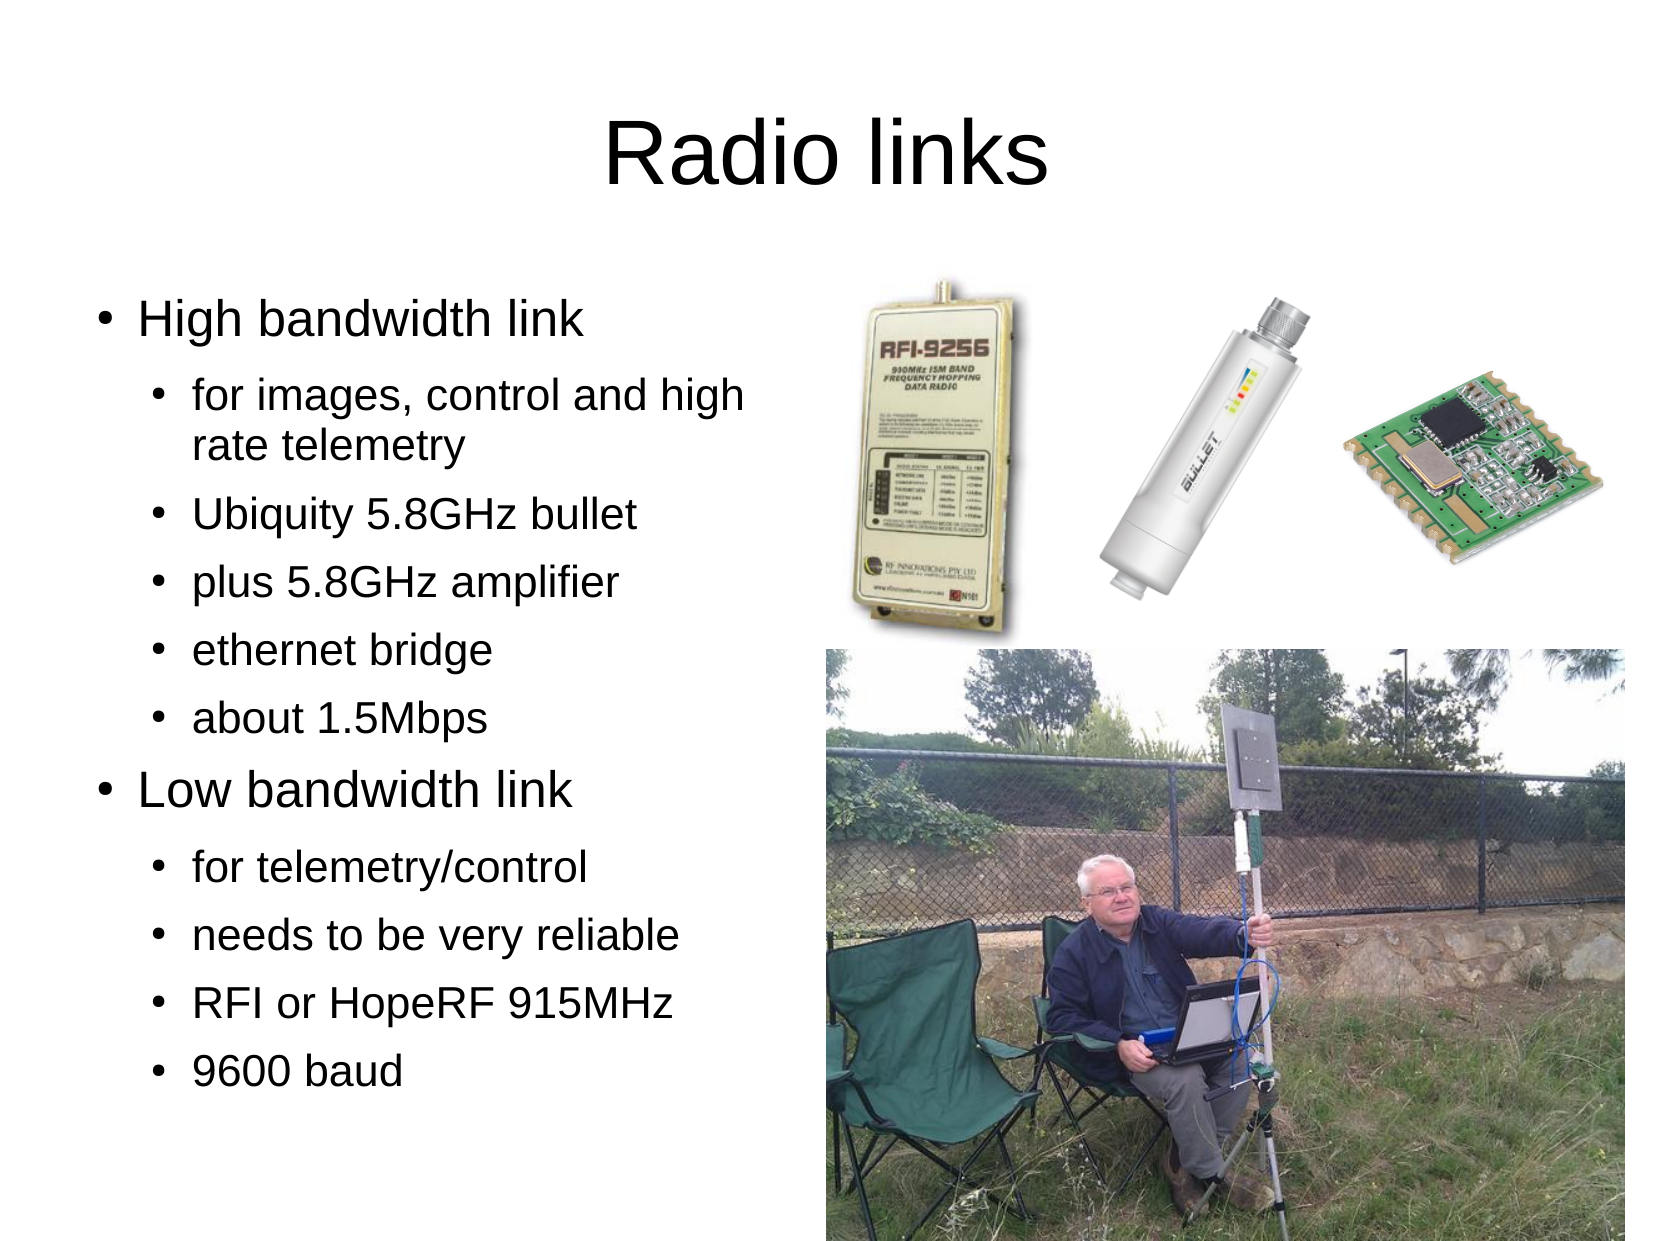

# Radio links
High bandwidth link
for images, control and high rate telemetry
Ubiquity 5.8GHz bullet
plus 5.8GHz amplifier
ethernet bridge
about 1.5Mbps
Low bandwidth link
for telemetry/control
needs to be very reliable
RFI or HopeRF 915MHz
9600 baud